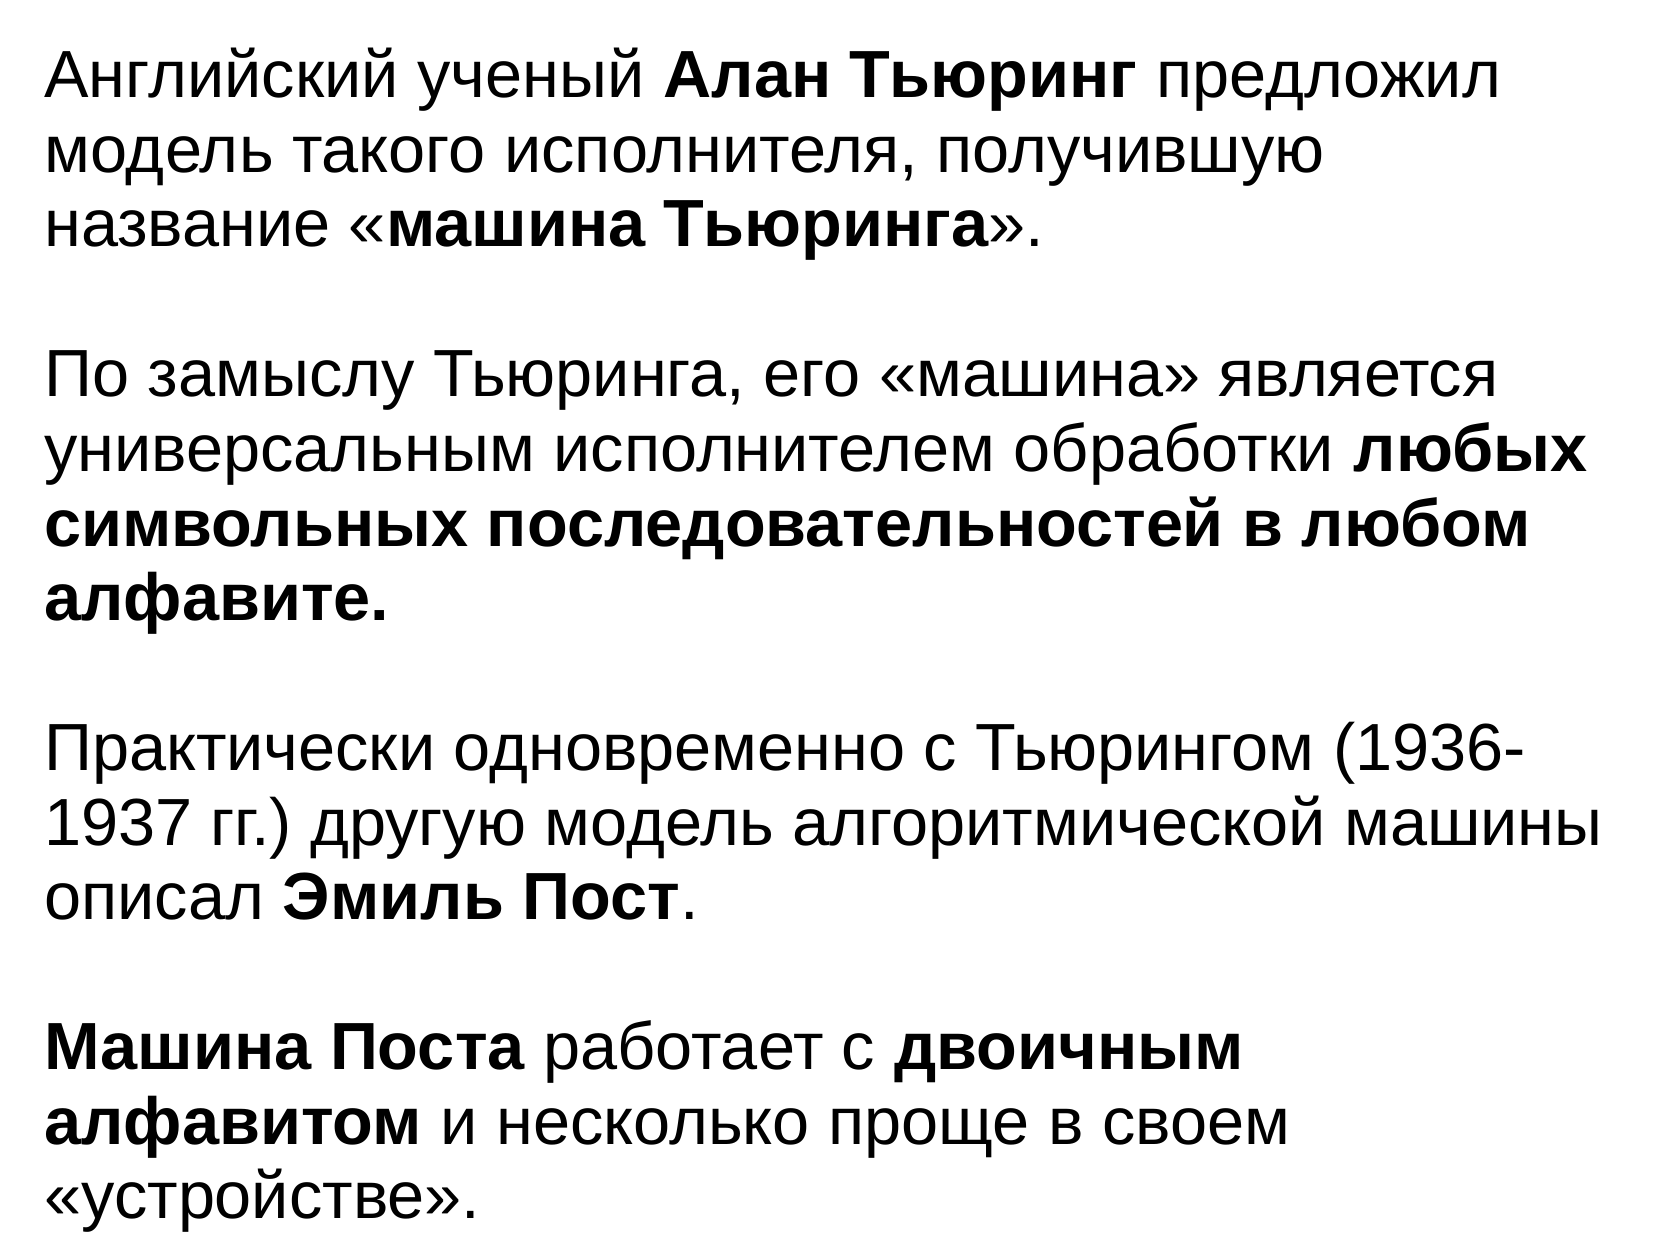

Английский ученый Алан Тьюринг предложил модель такого исполнителя, получившую название «машина Тьюринга».
По замыслу Тьюринга, его «машина» является универсальным исполнителем обработки любых символьных последовательностей в любом алфавите.
Практически одновременно с Тьюрингом (1936-1937 гг.) другую модель алгоритмической машины описал Эмиль Пост.
Машина Поста работает с двоичным алфавитом и несколько проще в своем «устройстве».